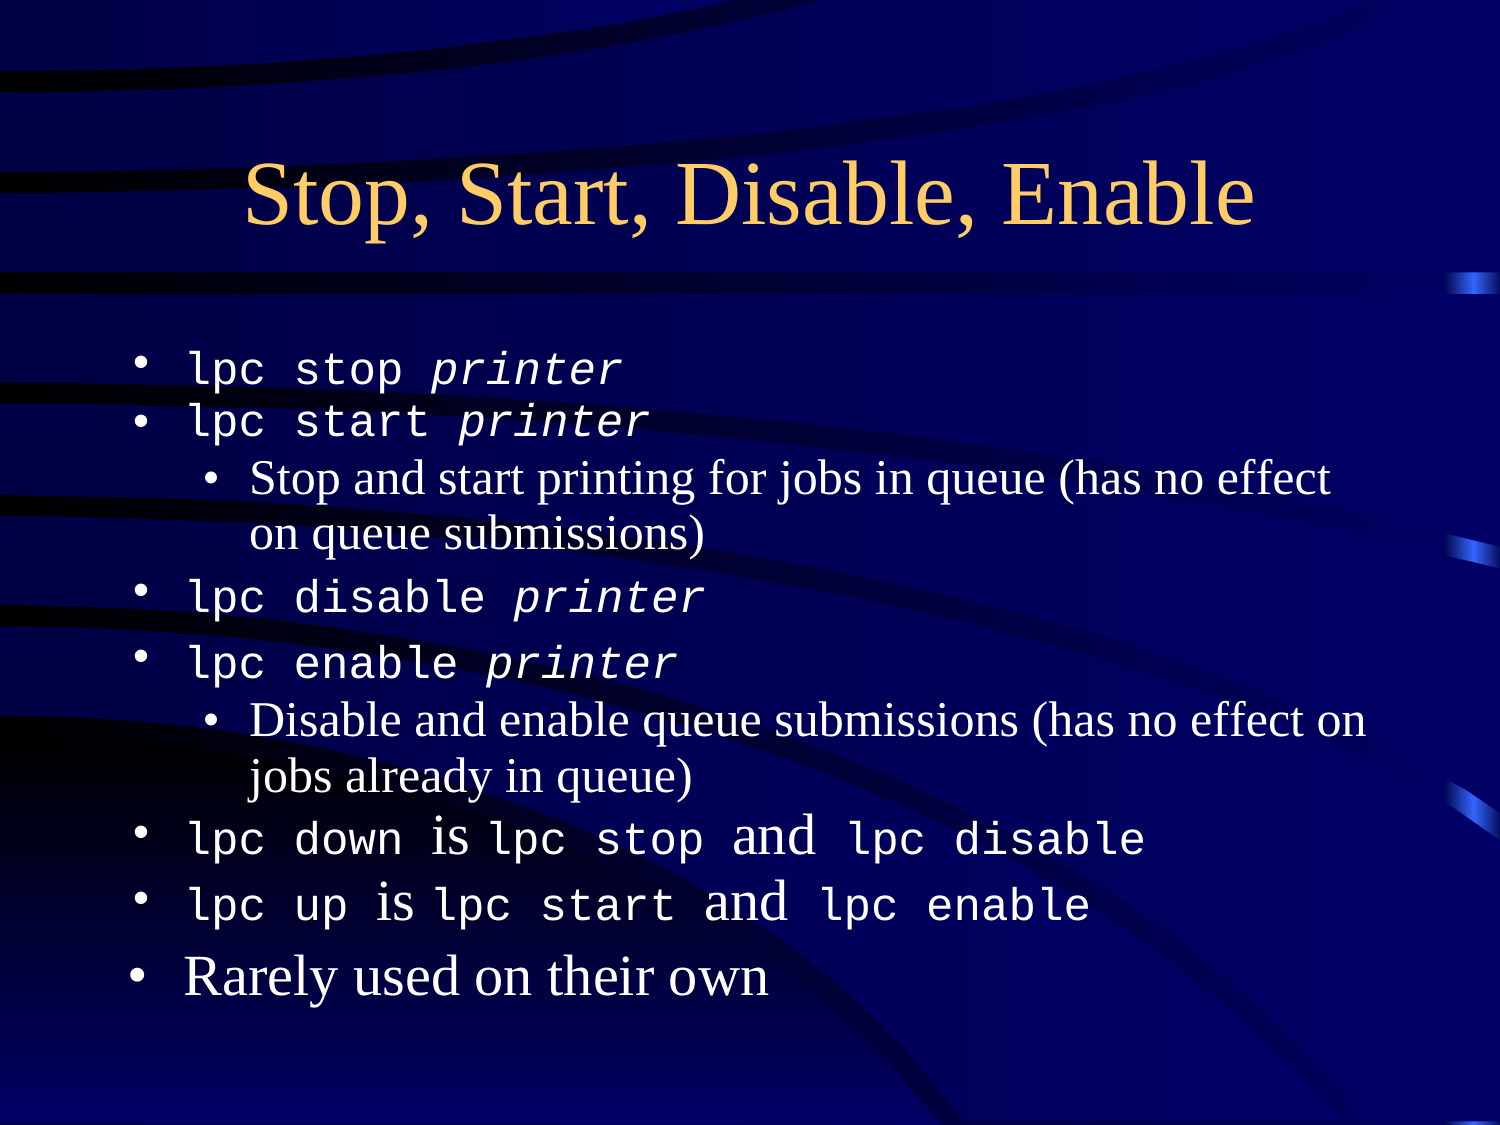

# Stop, Start, Disable, Enable
lpc stop printer
lpc start printer
Stop and start printing for jobs in queue (has no effect on queue submissions)
lpc disable printer
lpc enable printer
Disable and enable queue submissions (has no effect on jobs already in queue)
lpc down is lpc stop and lpc disable
lpc up is lpc start and lpc enable
Rarely used on their own